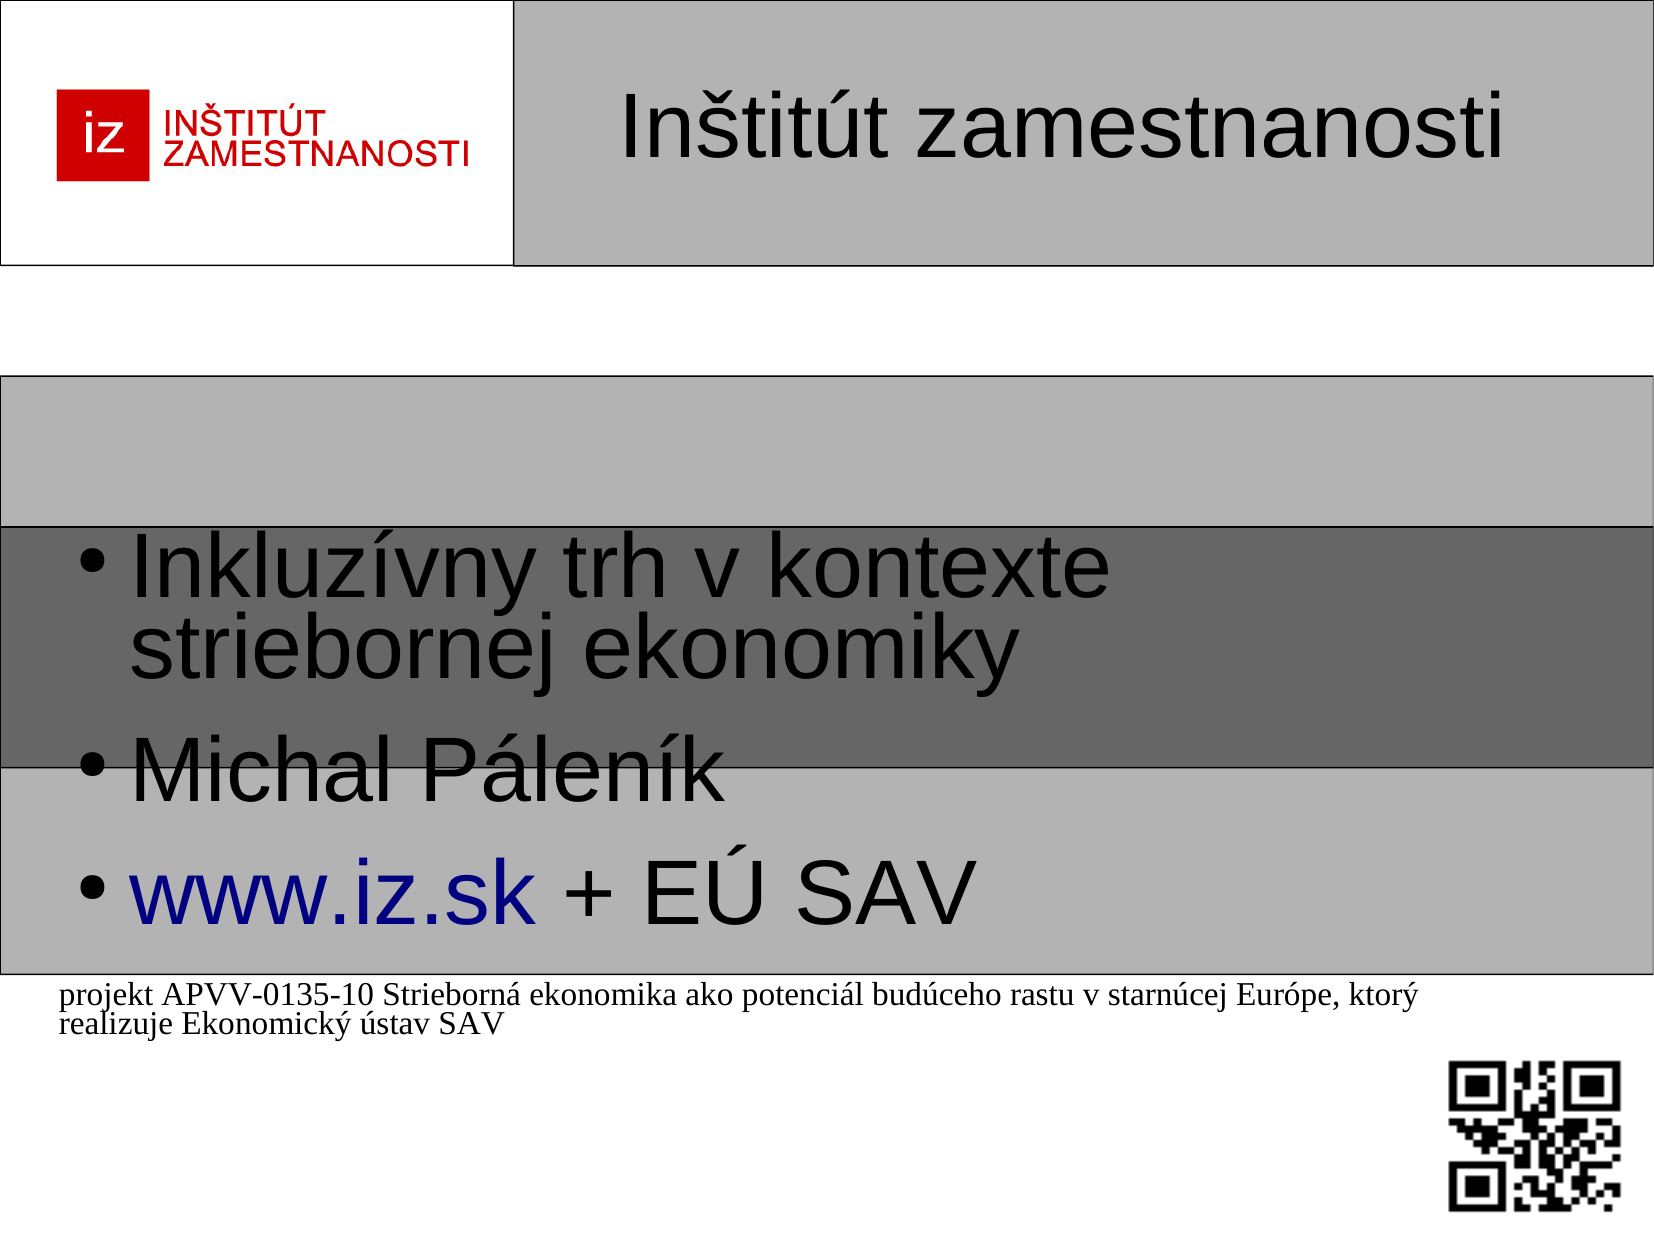

# Inštitút zamestnanosti
Inkluzívny trh v kontexte striebornej ekonomiky
Michal Páleník
www.iz.sk + EÚ SAV
projekt APVV-0135-10 Strieborná ekonomika ako potenciál budúceho rastu v starnúcej Európe, ktorý realizuje Ekonomický ústav SAV